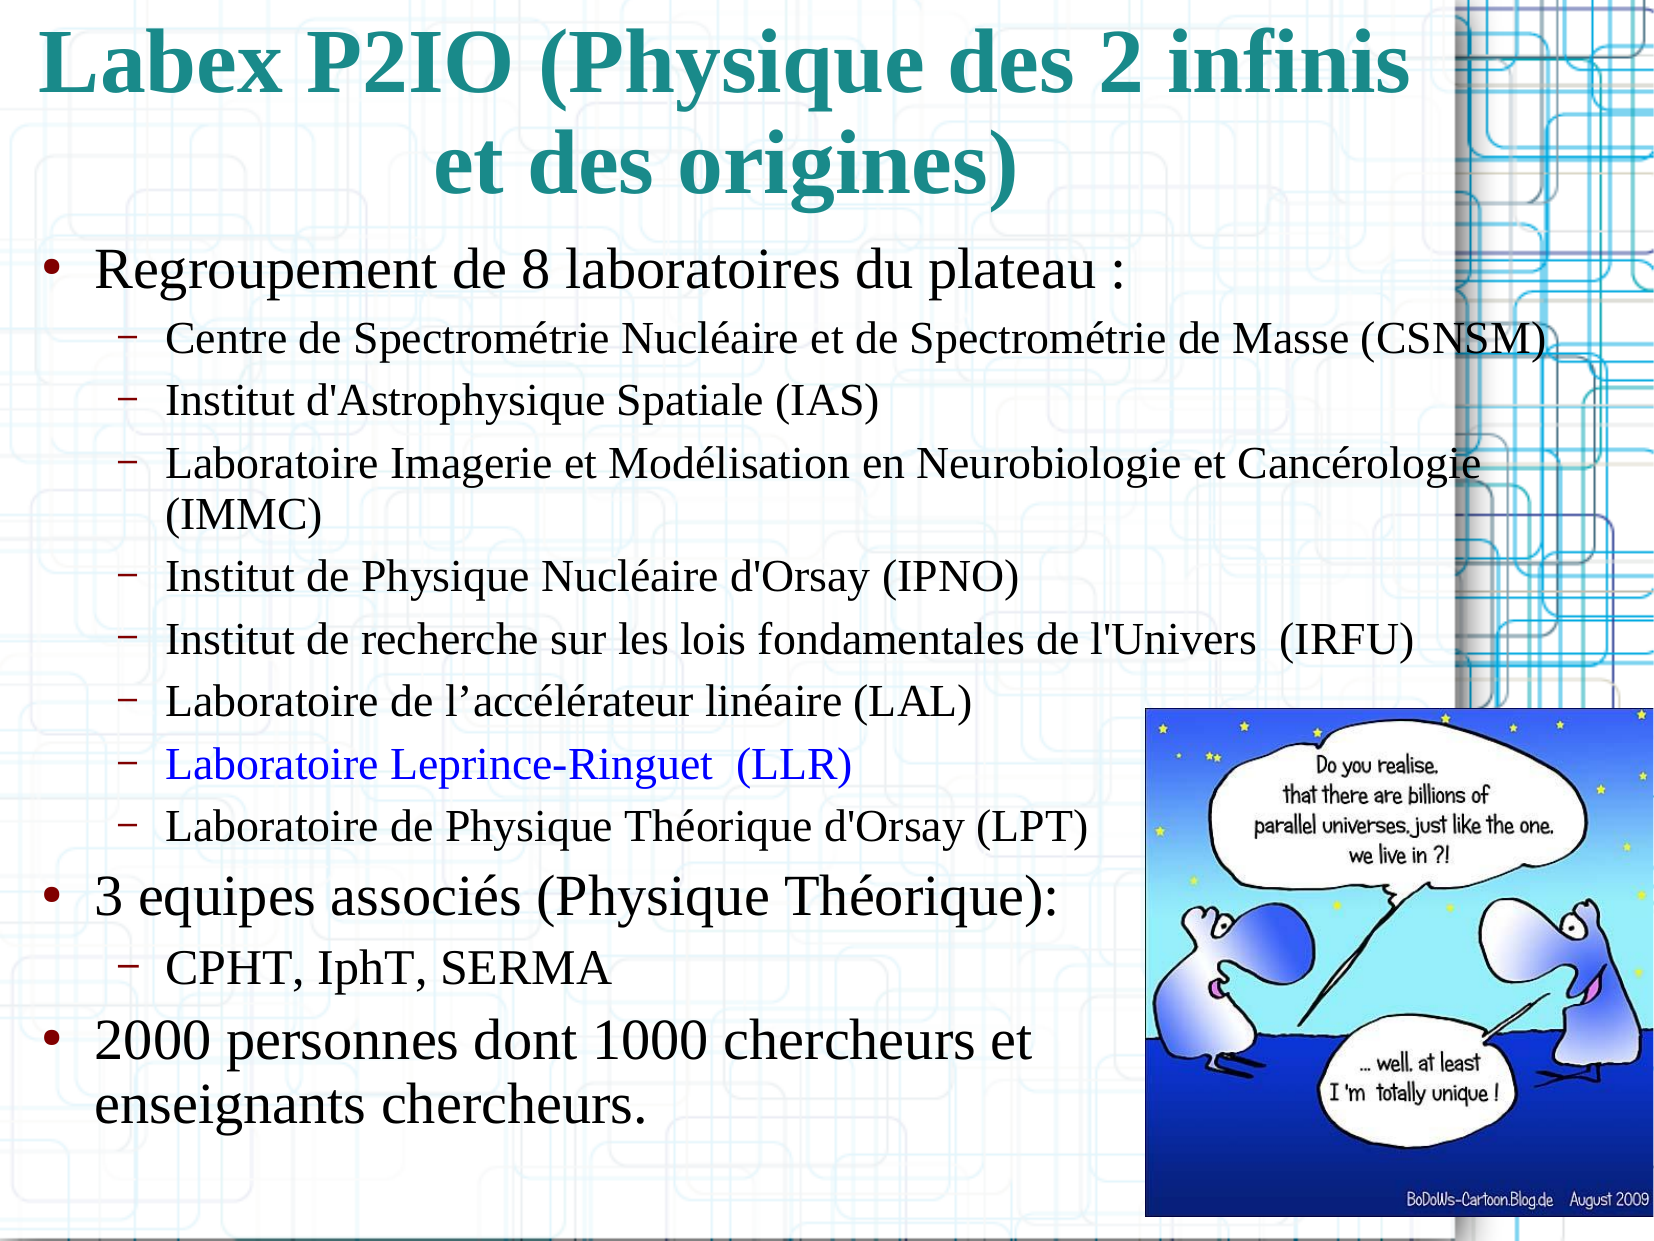

# Labex P2IO (Physique des 2 infinis et des origines)
Regroupement de 8 laboratoires du plateau :
Centre de Spectrométrie Nucléaire et de Spectrométrie de Masse (CSNSM)
Institut d'Astrophysique Spatiale (IAS)
Laboratoire Imagerie et Modélisation en Neurobiologie et Cancérologie (IMMC)
Institut de Physique Nucléaire d'Orsay (IPNO)
Institut de recherche sur les lois fondamentales de l'Univers (IRFU)
Laboratoire de l’accélérateur linéaire (LAL)
Laboratoire Leprince-Ringuet (LLR)
Laboratoire de Physique Théorique d'Orsay (LPT)
3 equipes associés (Physique Théorique):
CPHT, IphT, SERMA
2000 personnes dont 1000 chercheurs et
enseignants chercheurs.